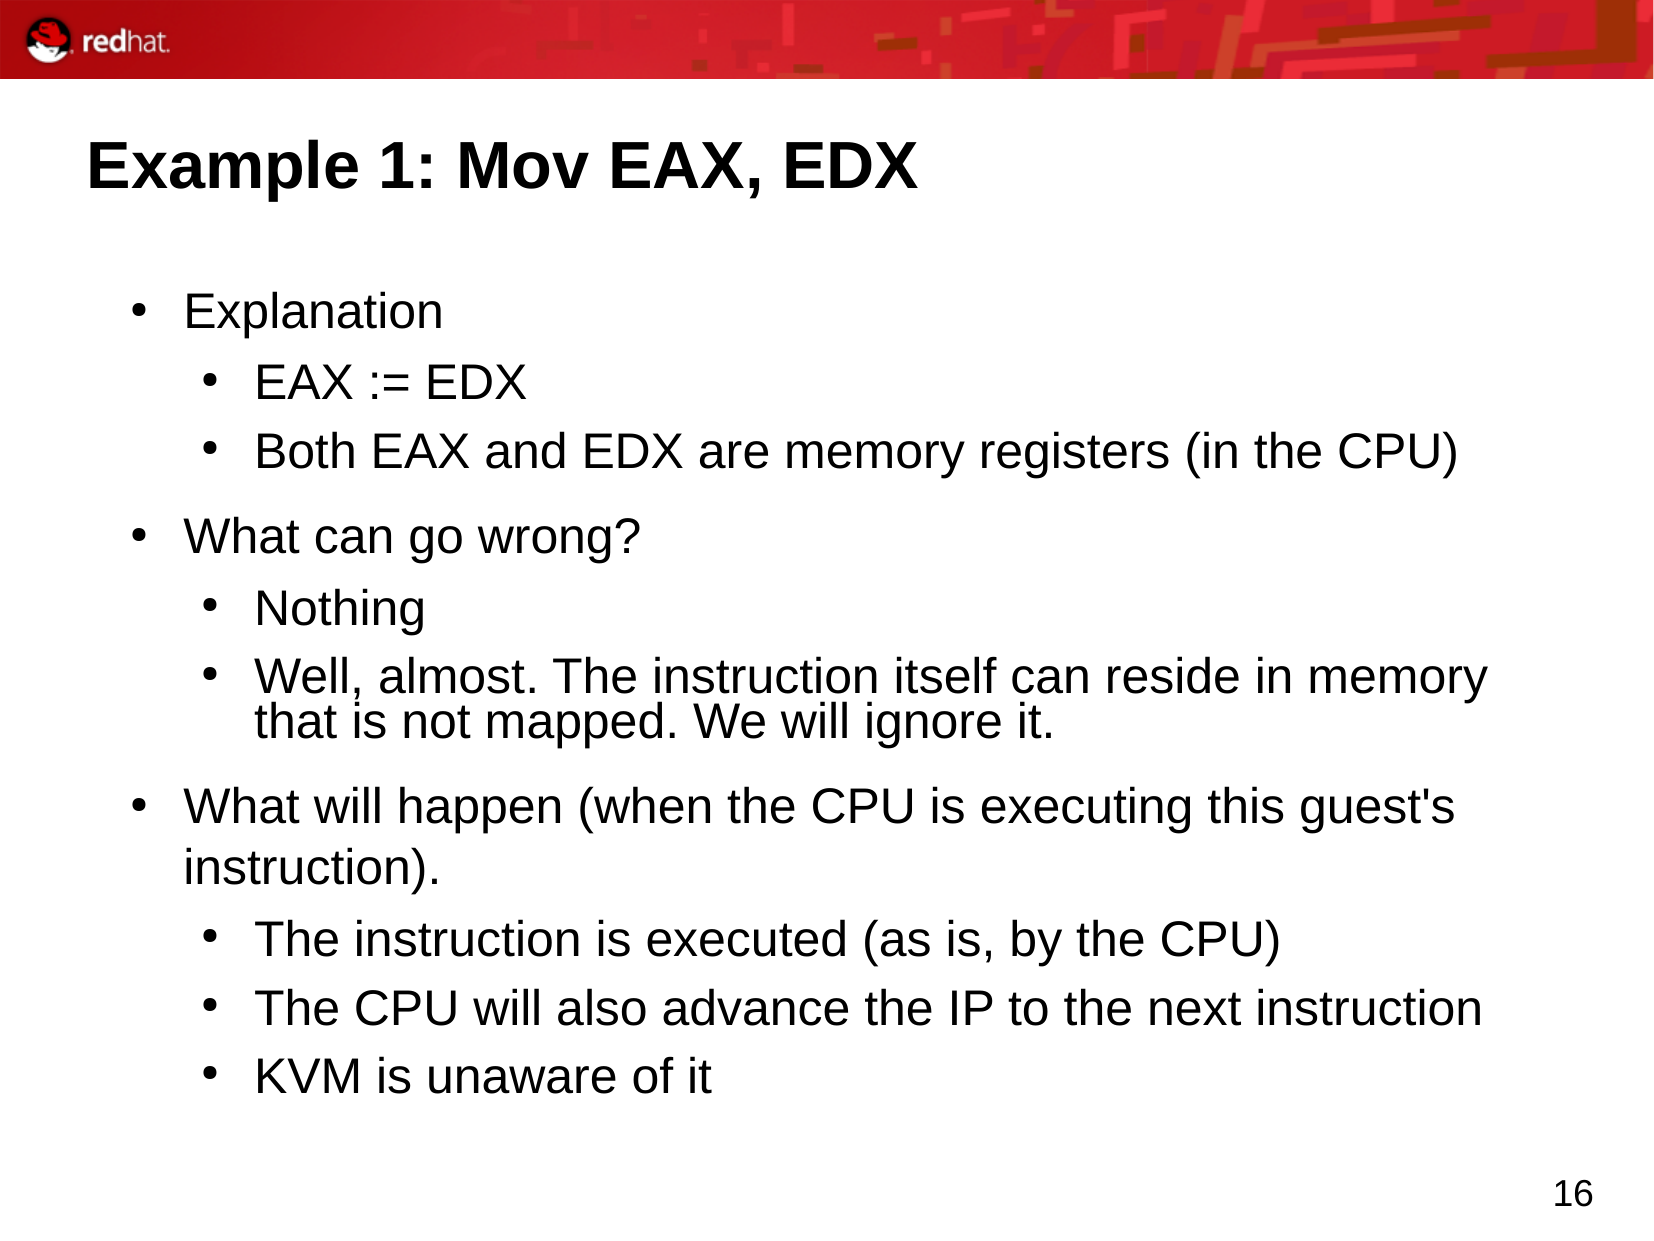

# Example 1: Mov EAX, EDX
Explanation
EAX := EDX
Both EAX and EDX are memory registers (in the CPU)
What can go wrong?
Nothing
Well, almost. The instruction itself can reside in memory that is not mapped. We will ignore it.
What will happen (when the CPU is executing this guest's instruction).
The instruction is executed (as is, by the CPU)
The CPU will also advance the IP to the next instruction
KVM is unaware of it